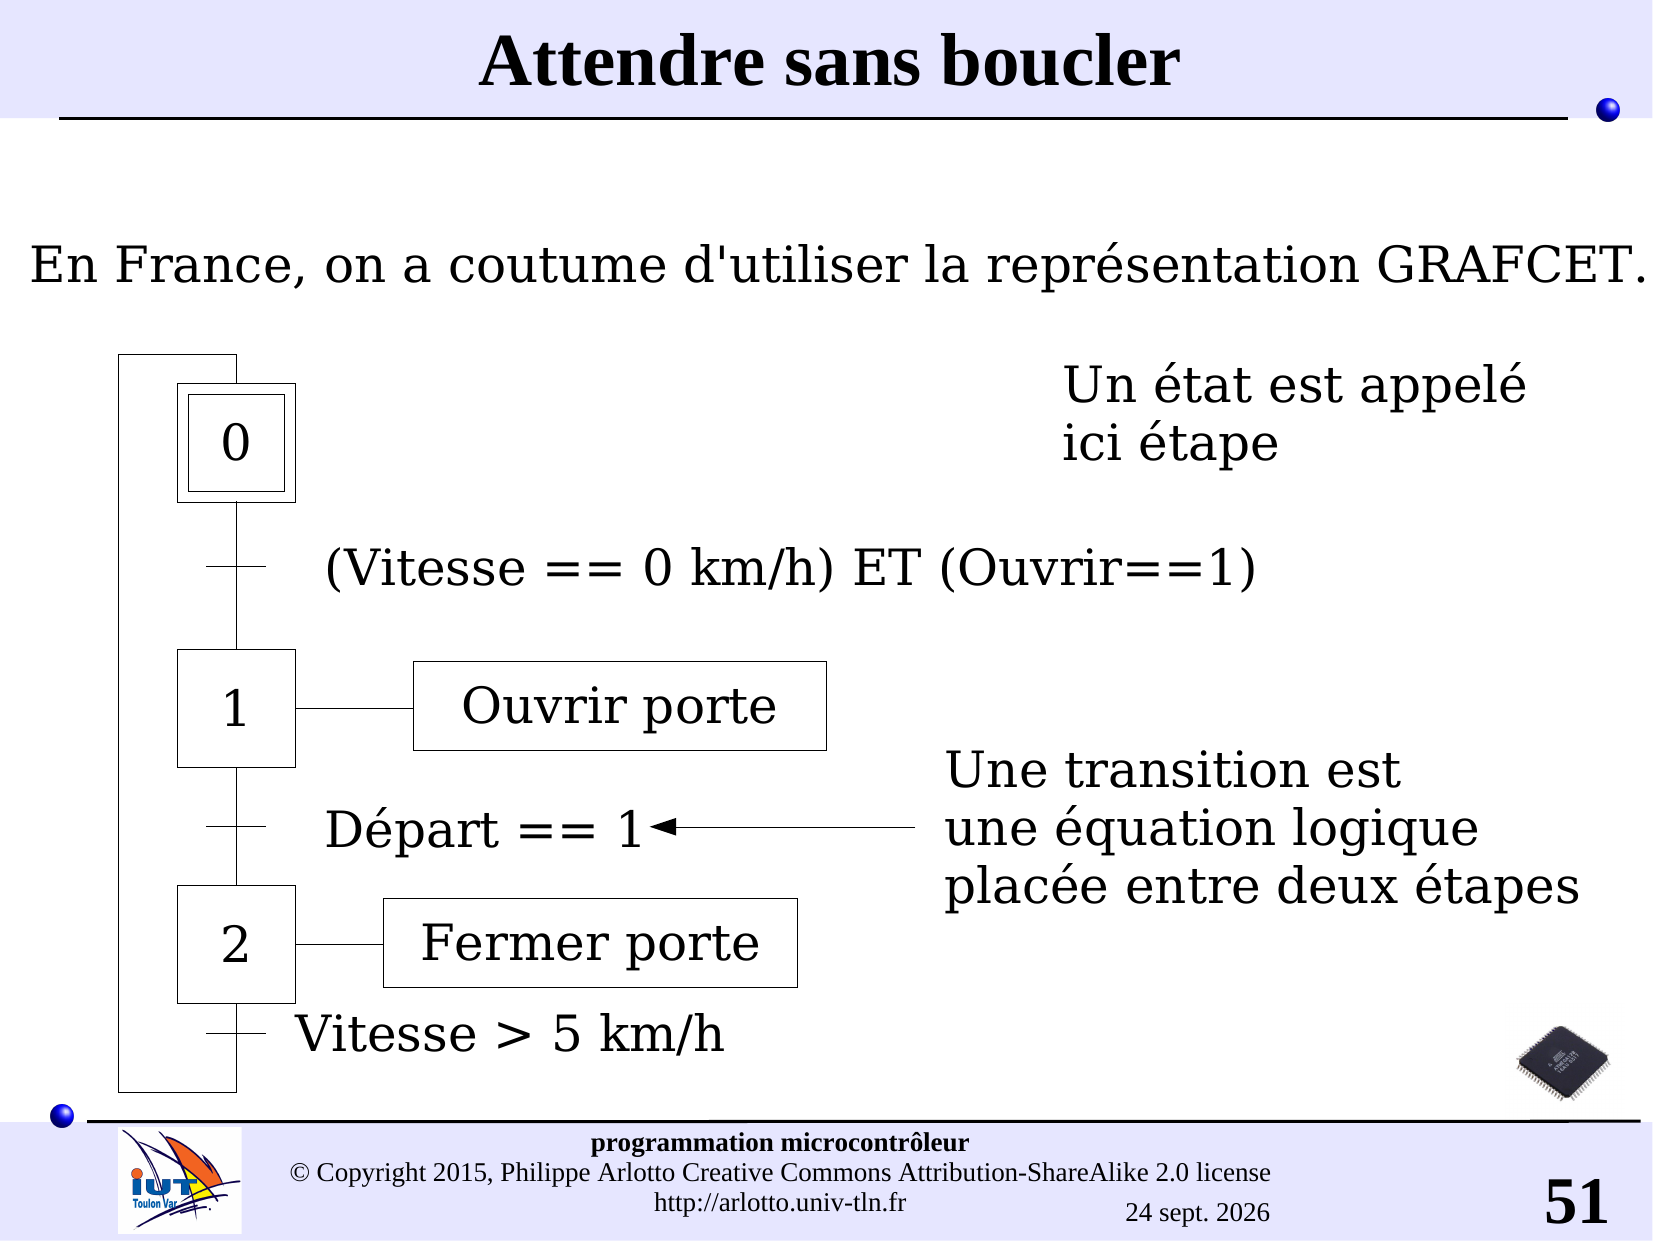

# Attendre sans boucler
En France, on a coutume d'utiliser la représentation GRAFCET.
Un état est appelé
ici étape
0
(Vitesse == 0 km/h) ET (Ouvrir==1)
1
Ouvrir porte
Une transition est
une équation logique
placée entre deux étapes
Départ == 1
2
Fermer porte
Vitesse > 5 km/h